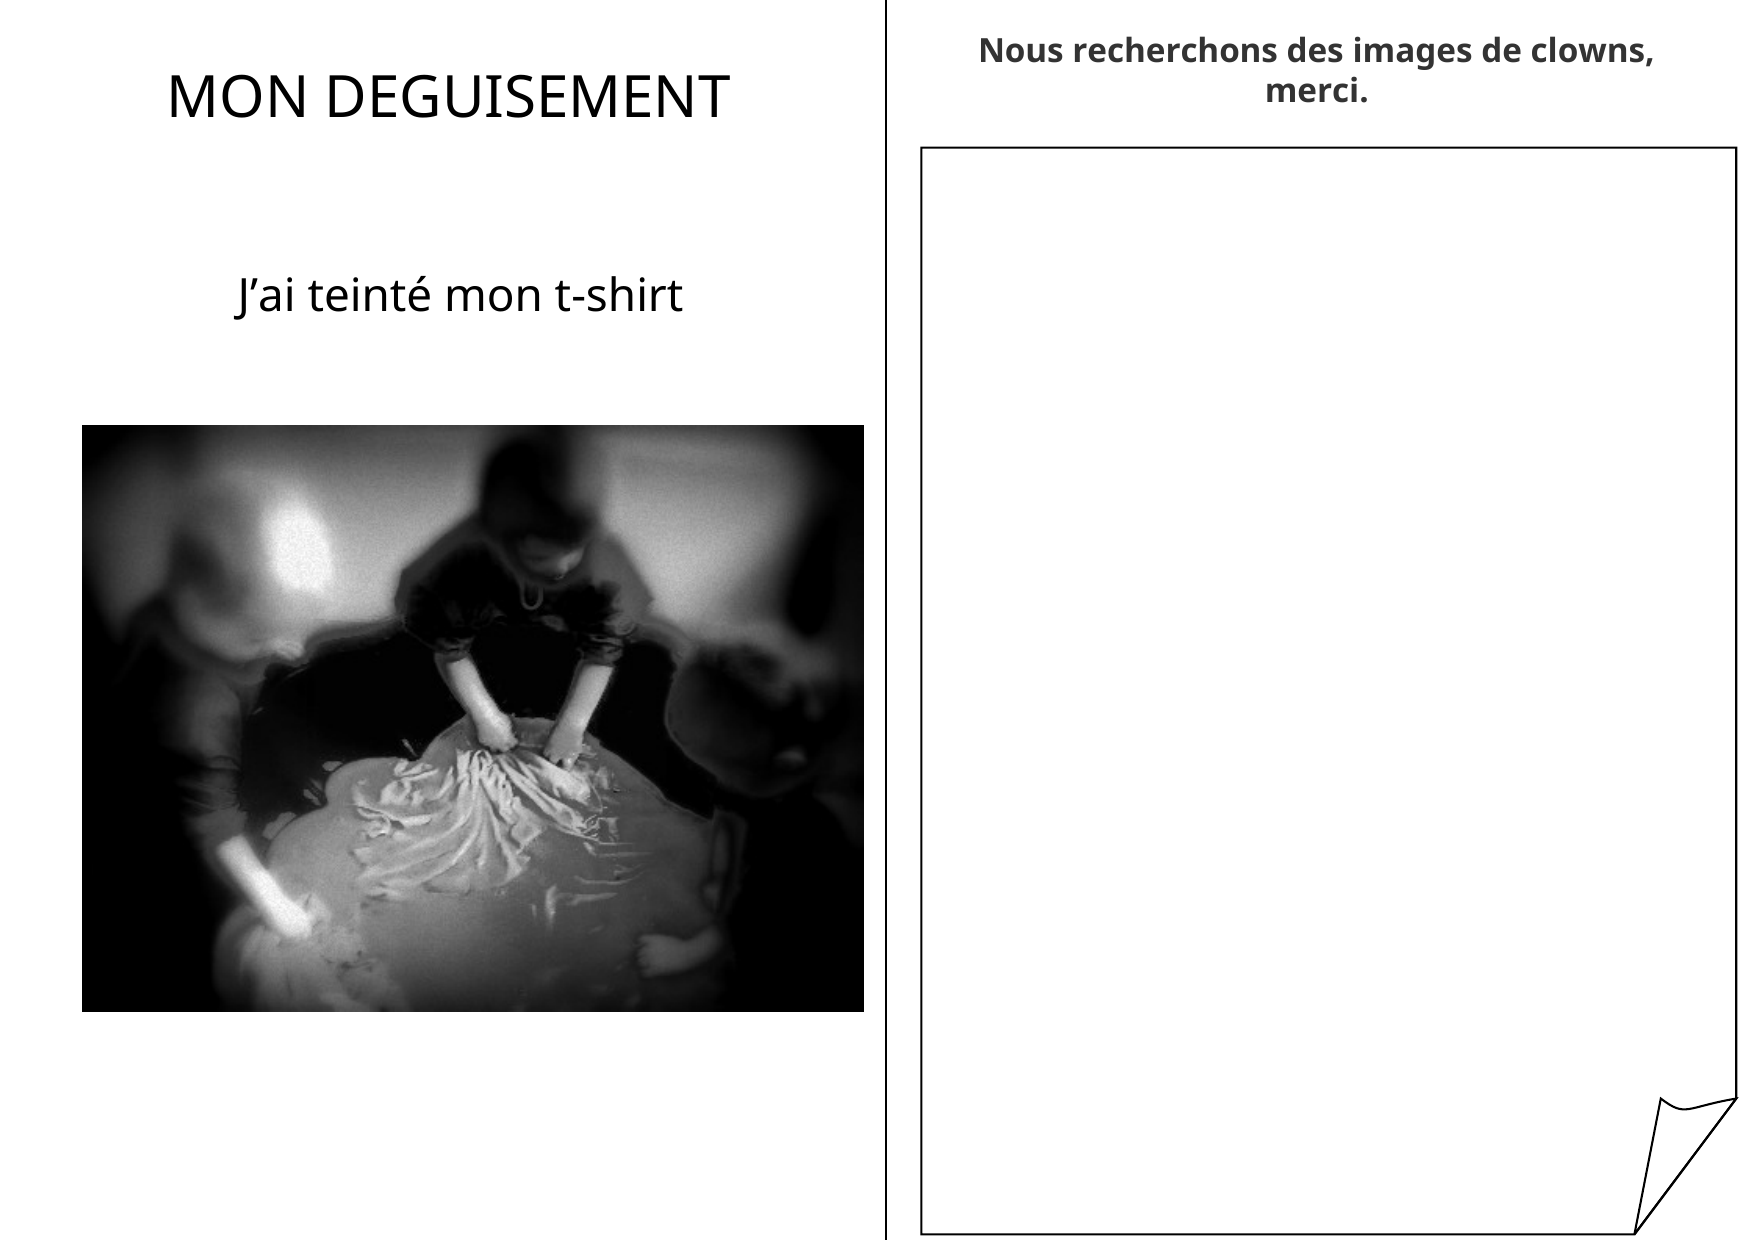

Nous recherchons des images de clowns, merci.
MON DEGUISEMENT
J’ai teinté mon t-shirt